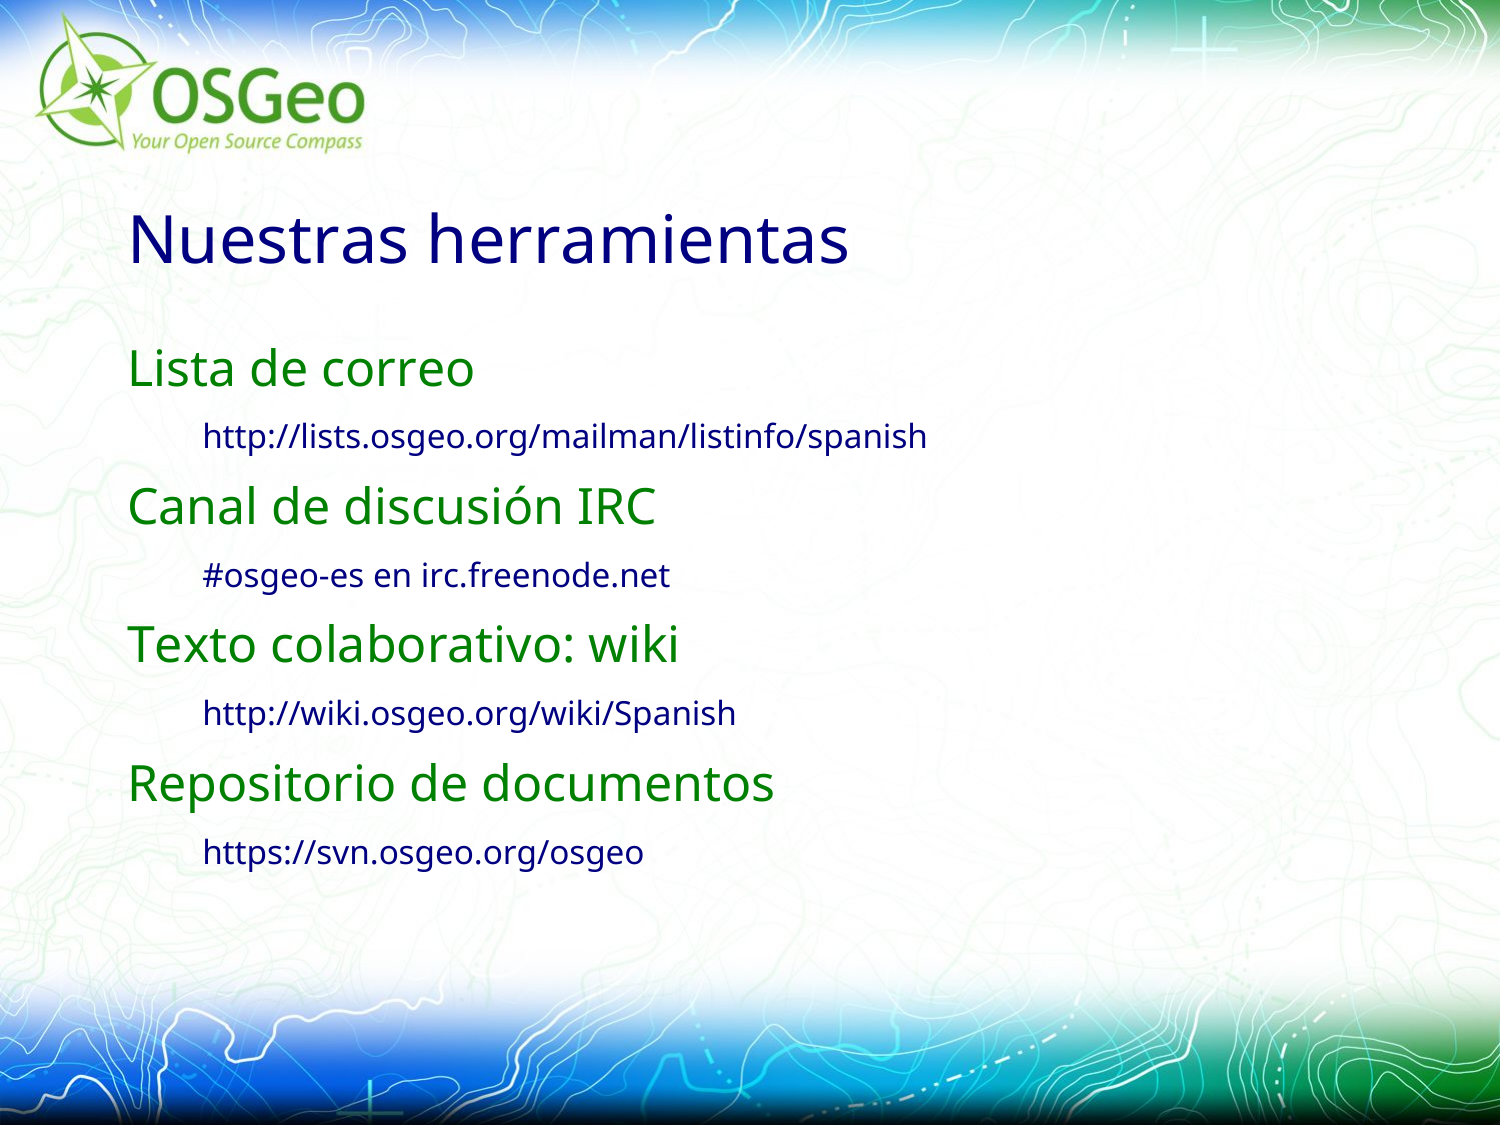

# Nuestras herramientas
Lista de correo
http://lists.osgeo.org/mailman/listinfo/spanish
Canal de discusión IRC
#osgeo-es en irc.freenode.net
Texto colaborativo: wiki
http://wiki.osgeo.org/wiki/Spanish
Repositorio de documentos
https://svn.osgeo.org/osgeo